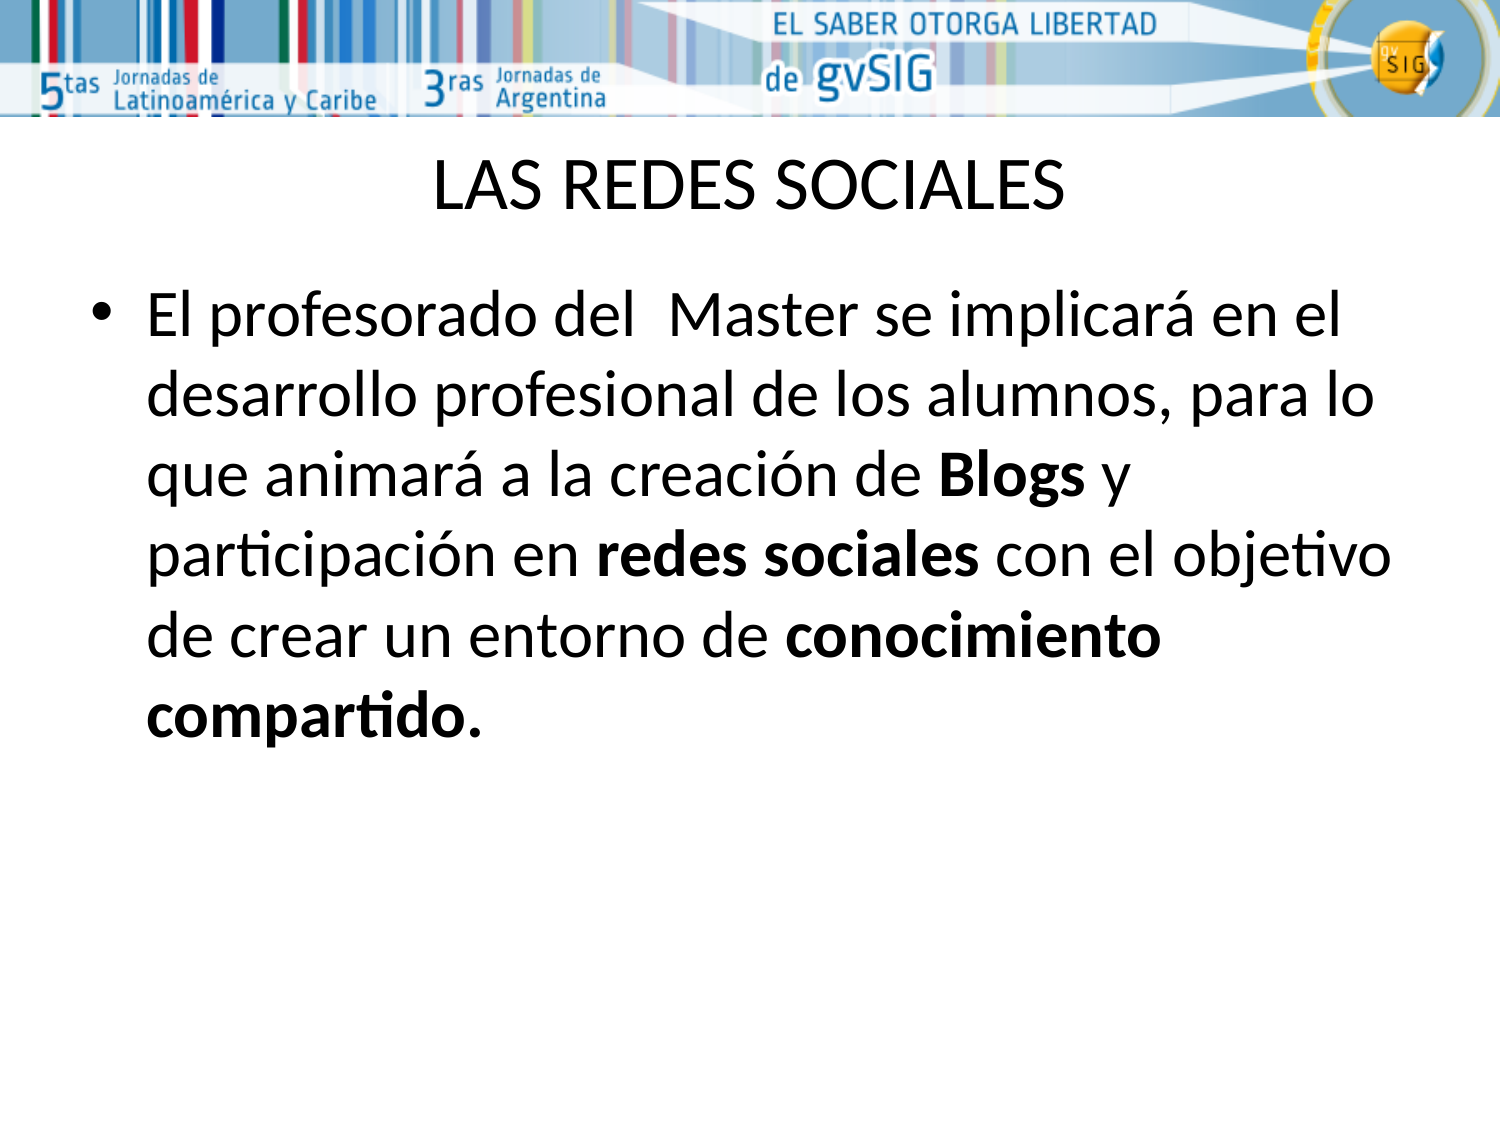

# LAS REDES SOCIALES
El profesorado del Master se implicará en el desarrollo profesional de los alumnos, para lo que animará a la creación de Blogs y participación en redes sociales con el objetivo de crear un entorno de conocimiento compartido.